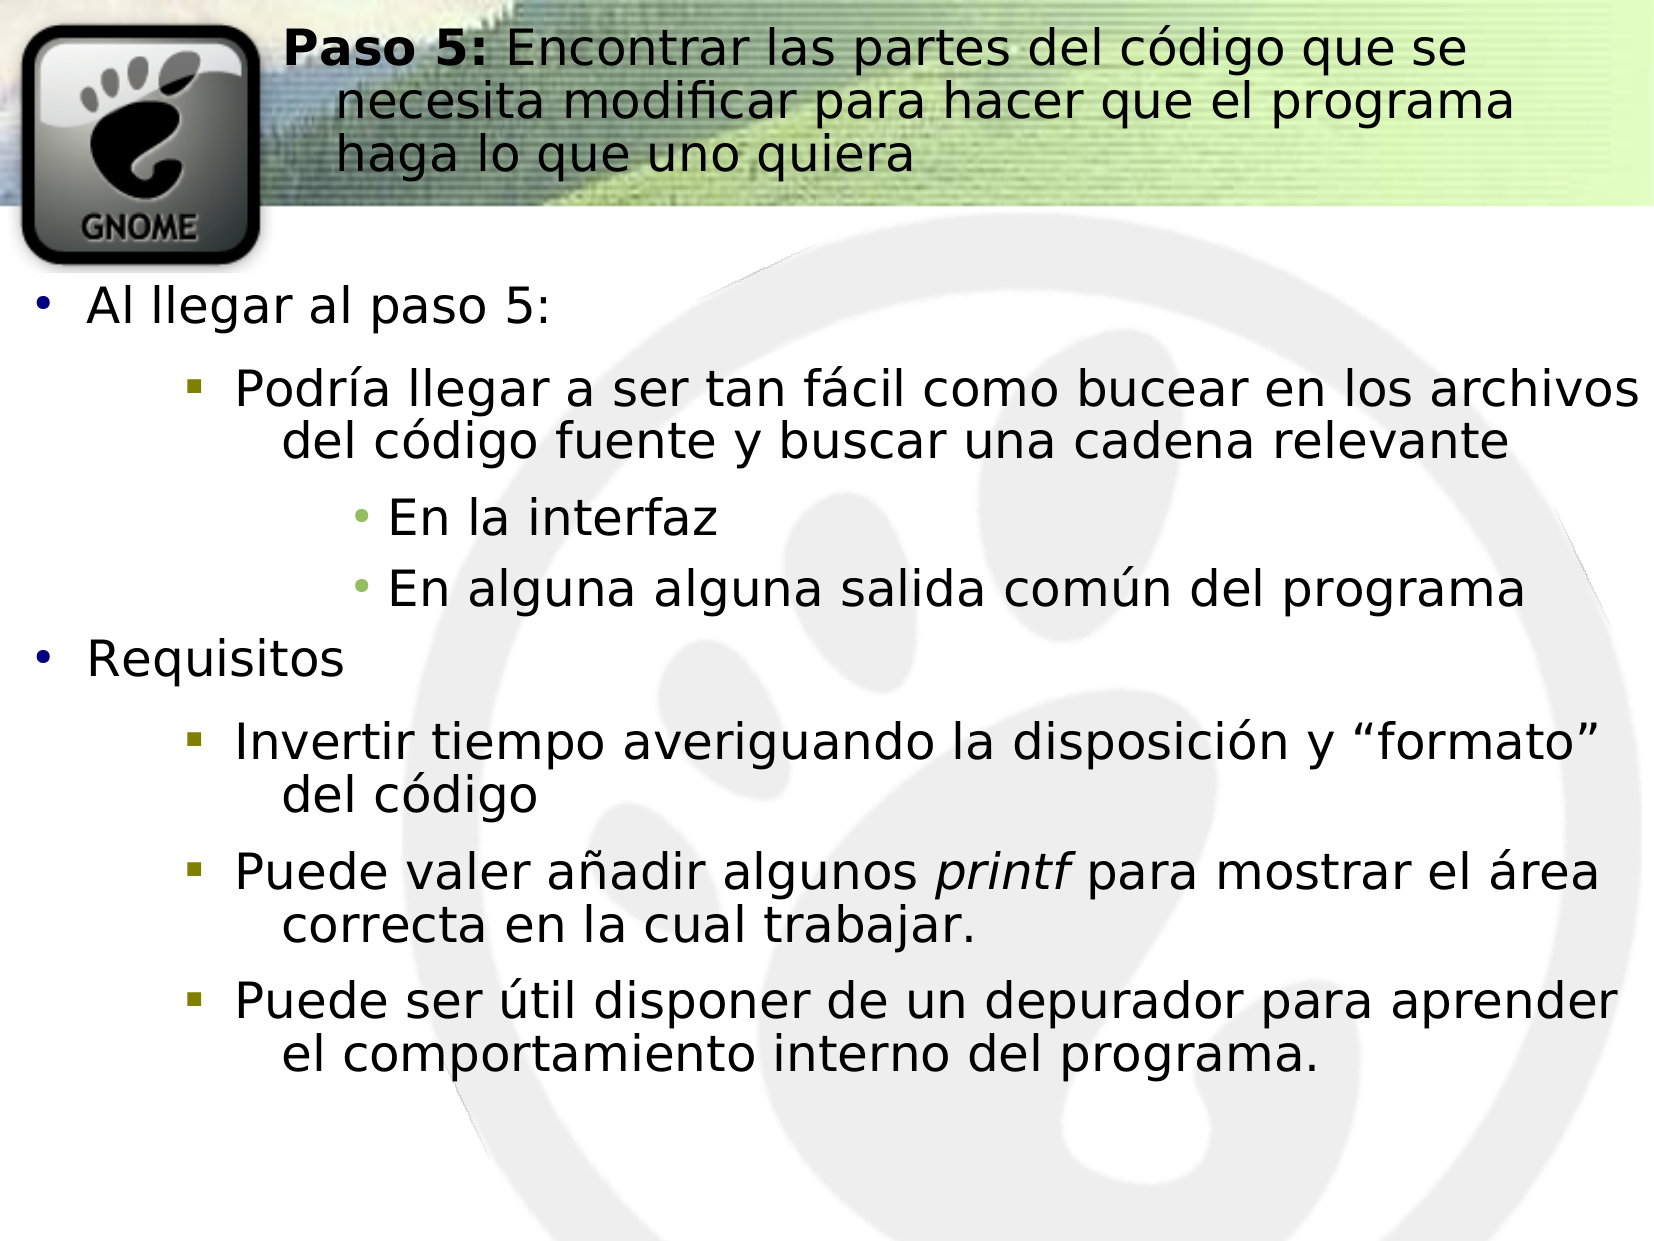

# Paso 5: Encontrar las partes del código que se necesita modificar para hacer que el programa haga lo que uno quiera
Al llegar al paso 5:
Podría llegar a ser tan fácil como bucear en los archivos del código fuente y buscar una cadena relevante
En la interfaz
En alguna alguna salida común del programa
Requisitos
Invertir tiempo averiguando la disposición y “formato” del código
Puede valer añadir algunos printf para mostrar el área correcta en la cual trabajar.
Puede ser útil disponer de un depurador para aprender el comportamiento interno del programa.